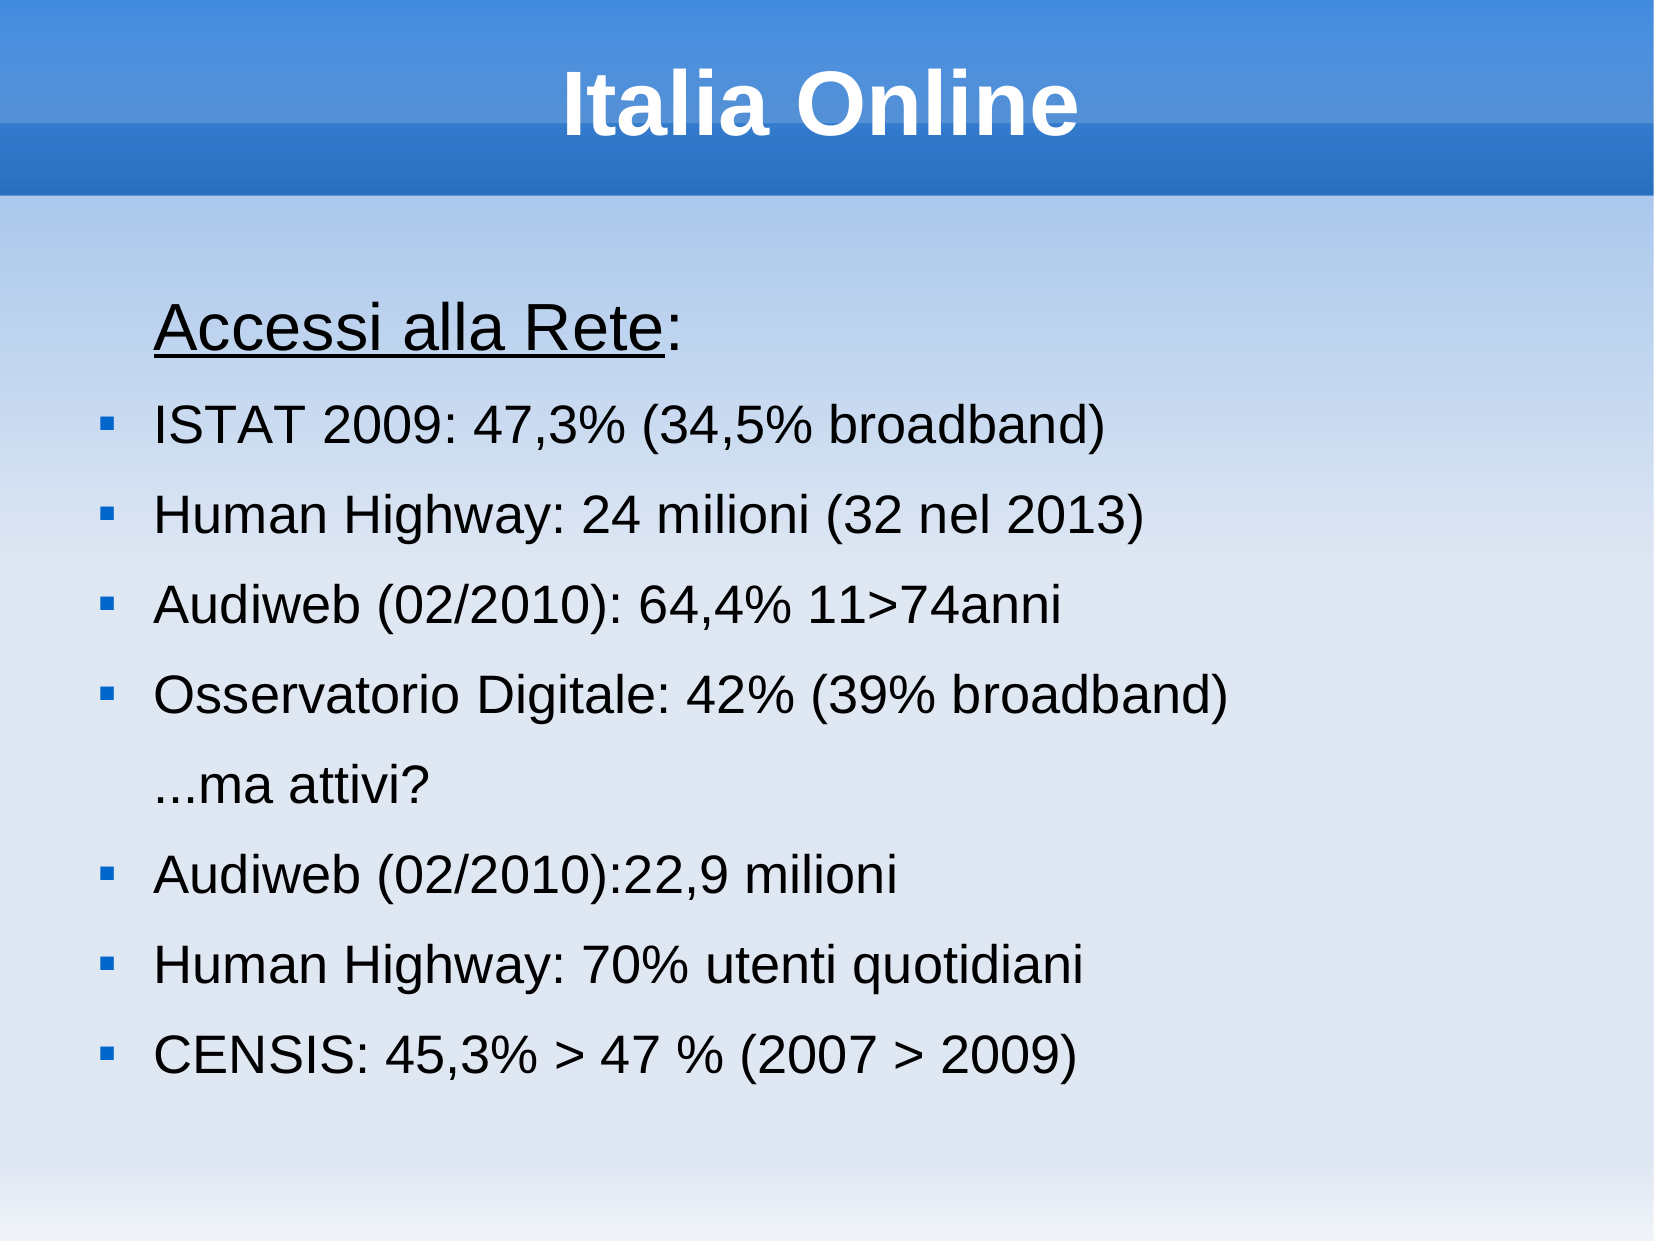

# Italia Online
Accessi alla Rete:
ISTAT 2009: 47,3% (34,5% broadband)
Human Highway: 24 milioni (32 nel 2013)
Audiweb (02/2010): 64,4% 11>74anni
Osservatorio Digitale: 42% (39% broadband)
...ma attivi?
Audiweb (02/2010):22,9 milioni
Human Highway: 70% utenti quotidiani
CENSIS: 45,3% > 47 % (2007 > 2009)